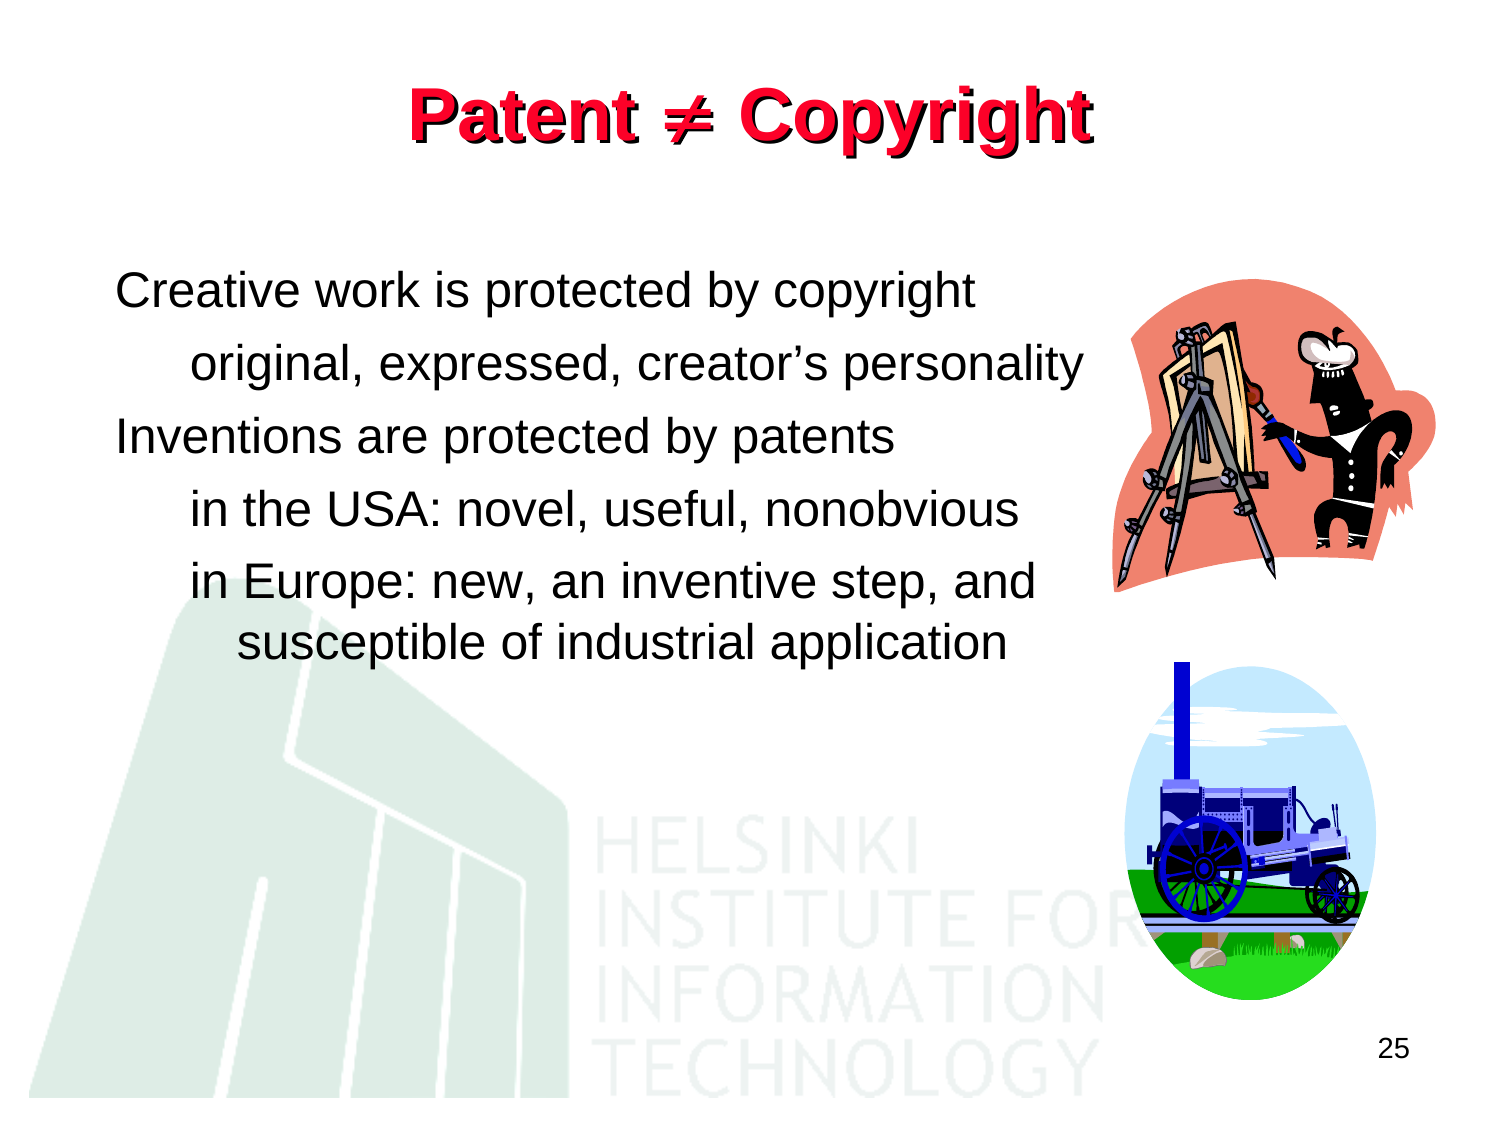

# Patent  Copyright
Creative work is protected by copyright
original, expressed, creator’s personality
Inventions are protected by patents
in the USA: novel, useful, nonobvious
in Europe: new, an inventive step, and susceptible of industrial application
25